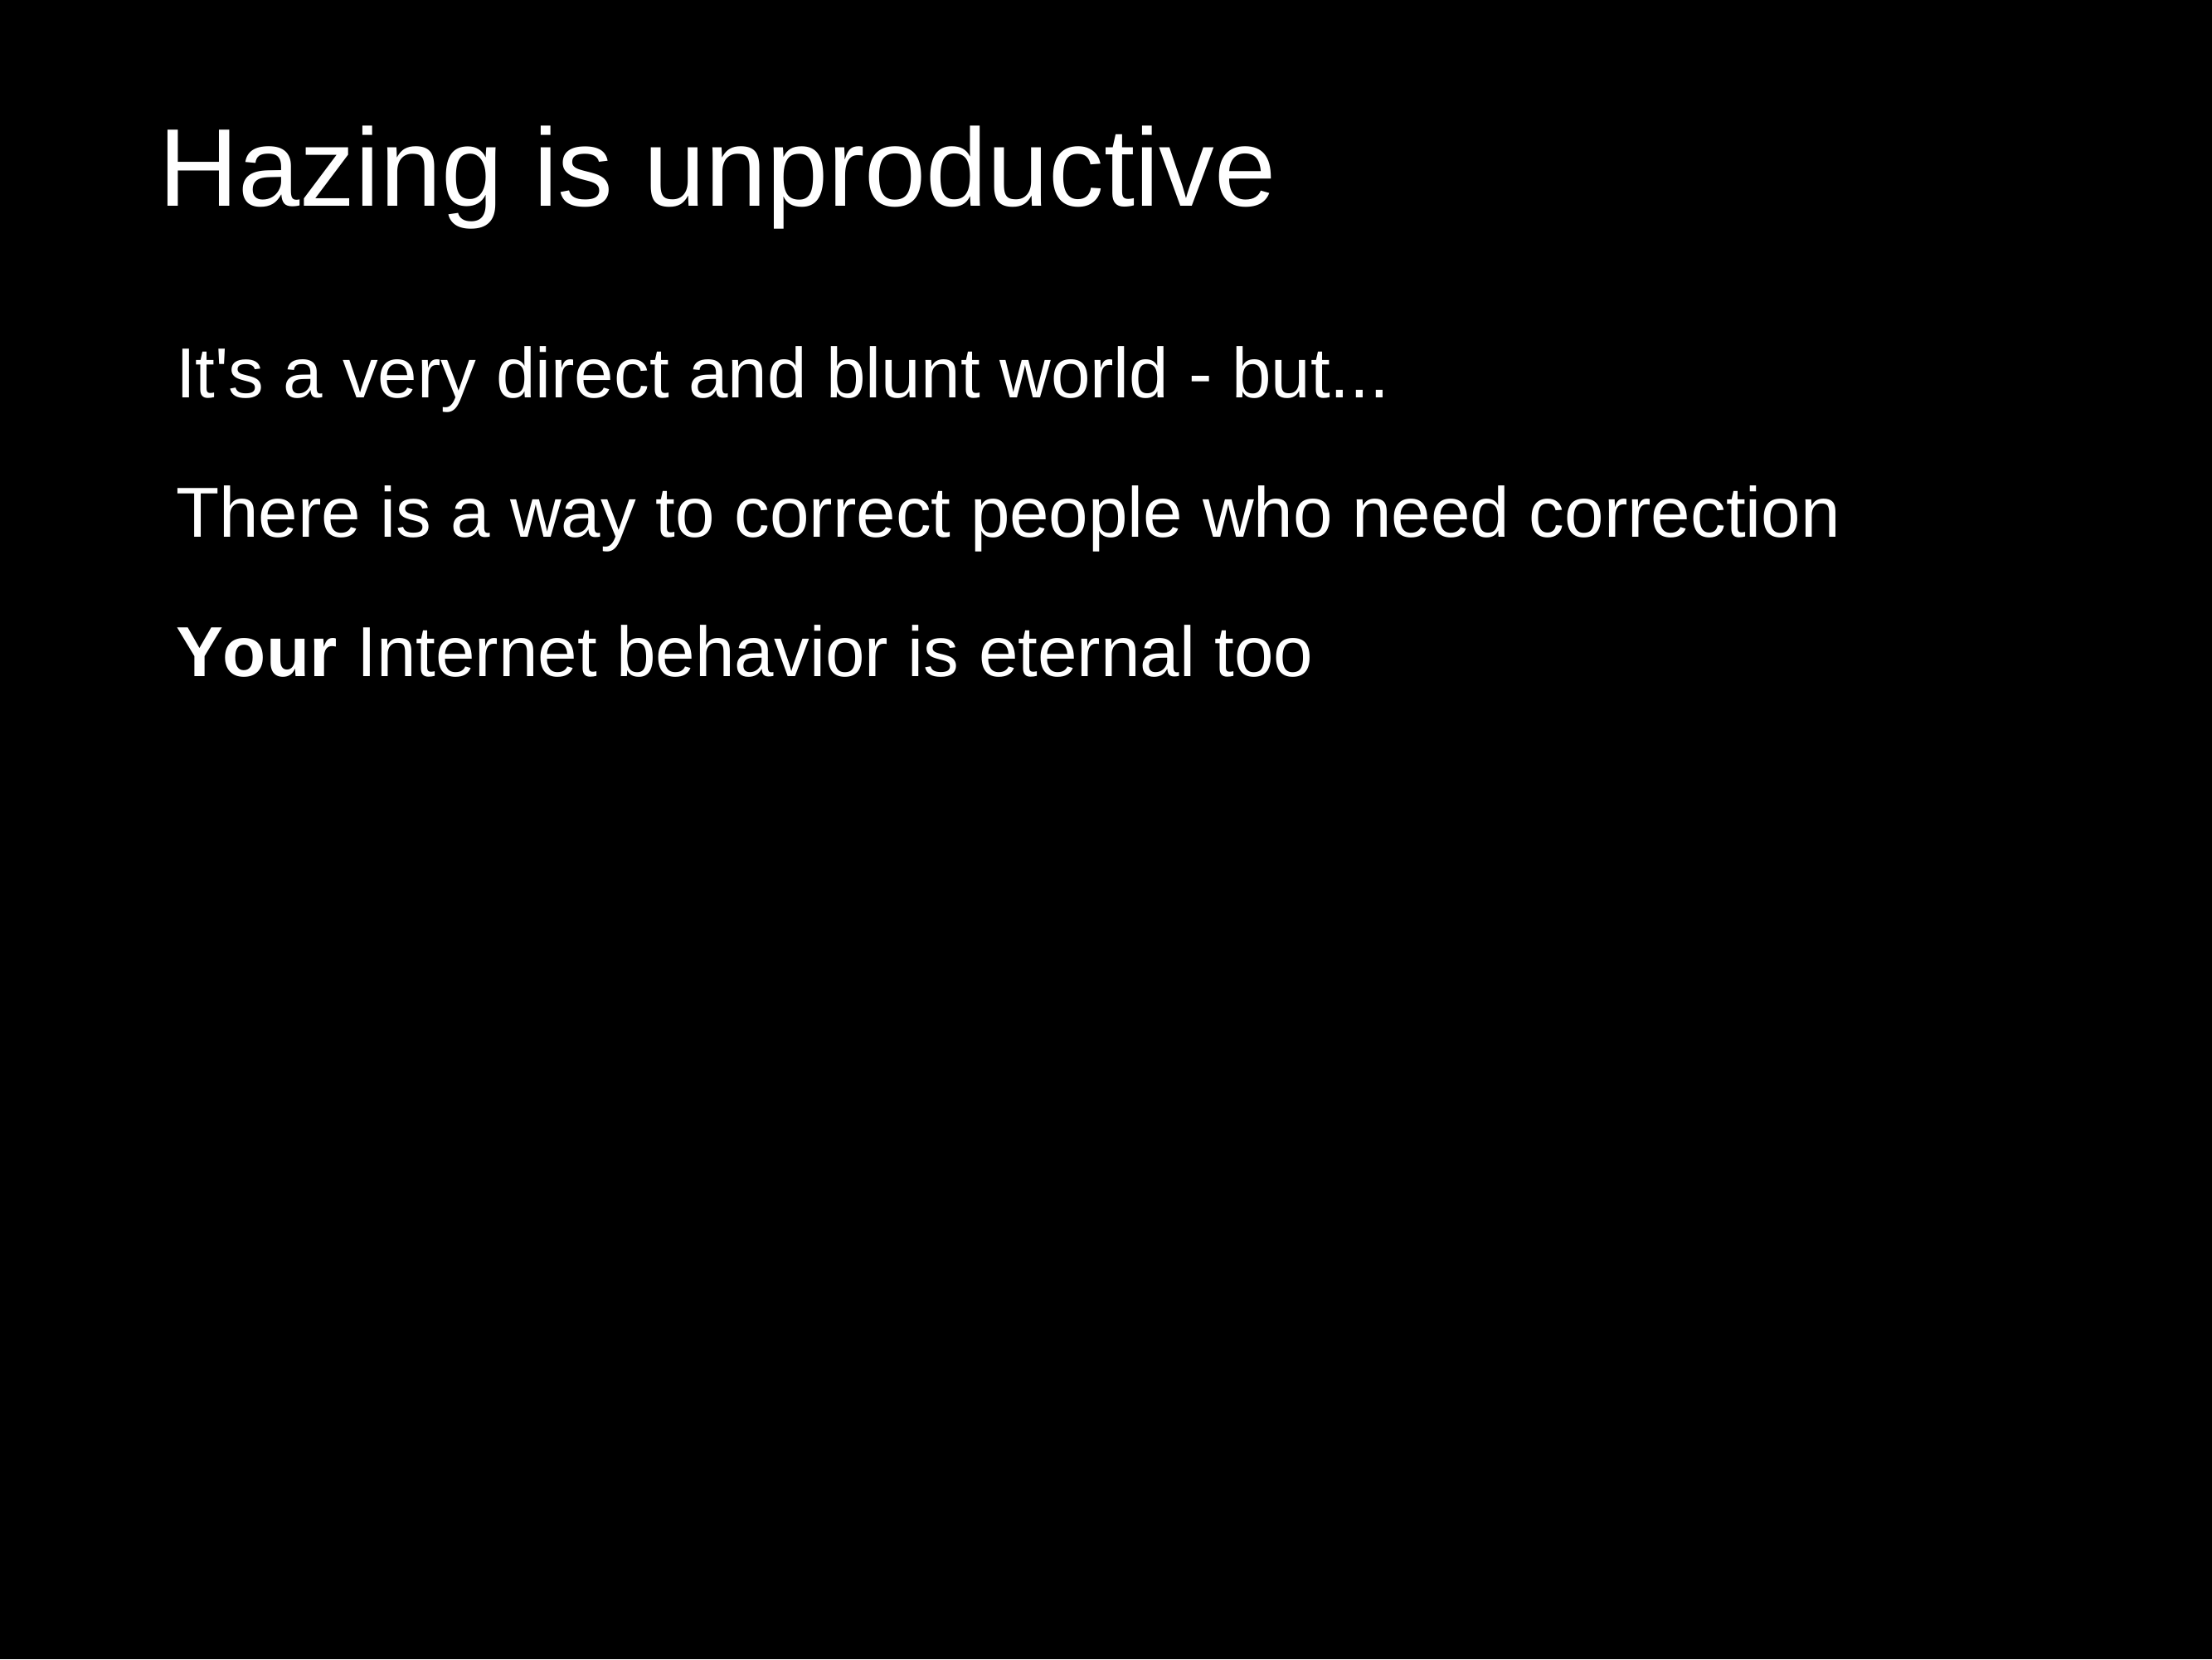

# Hazing is unproductive
It's a very direct and blunt world - but...
There is a way to correct people who need correction
Your Internet behavior is eternal too